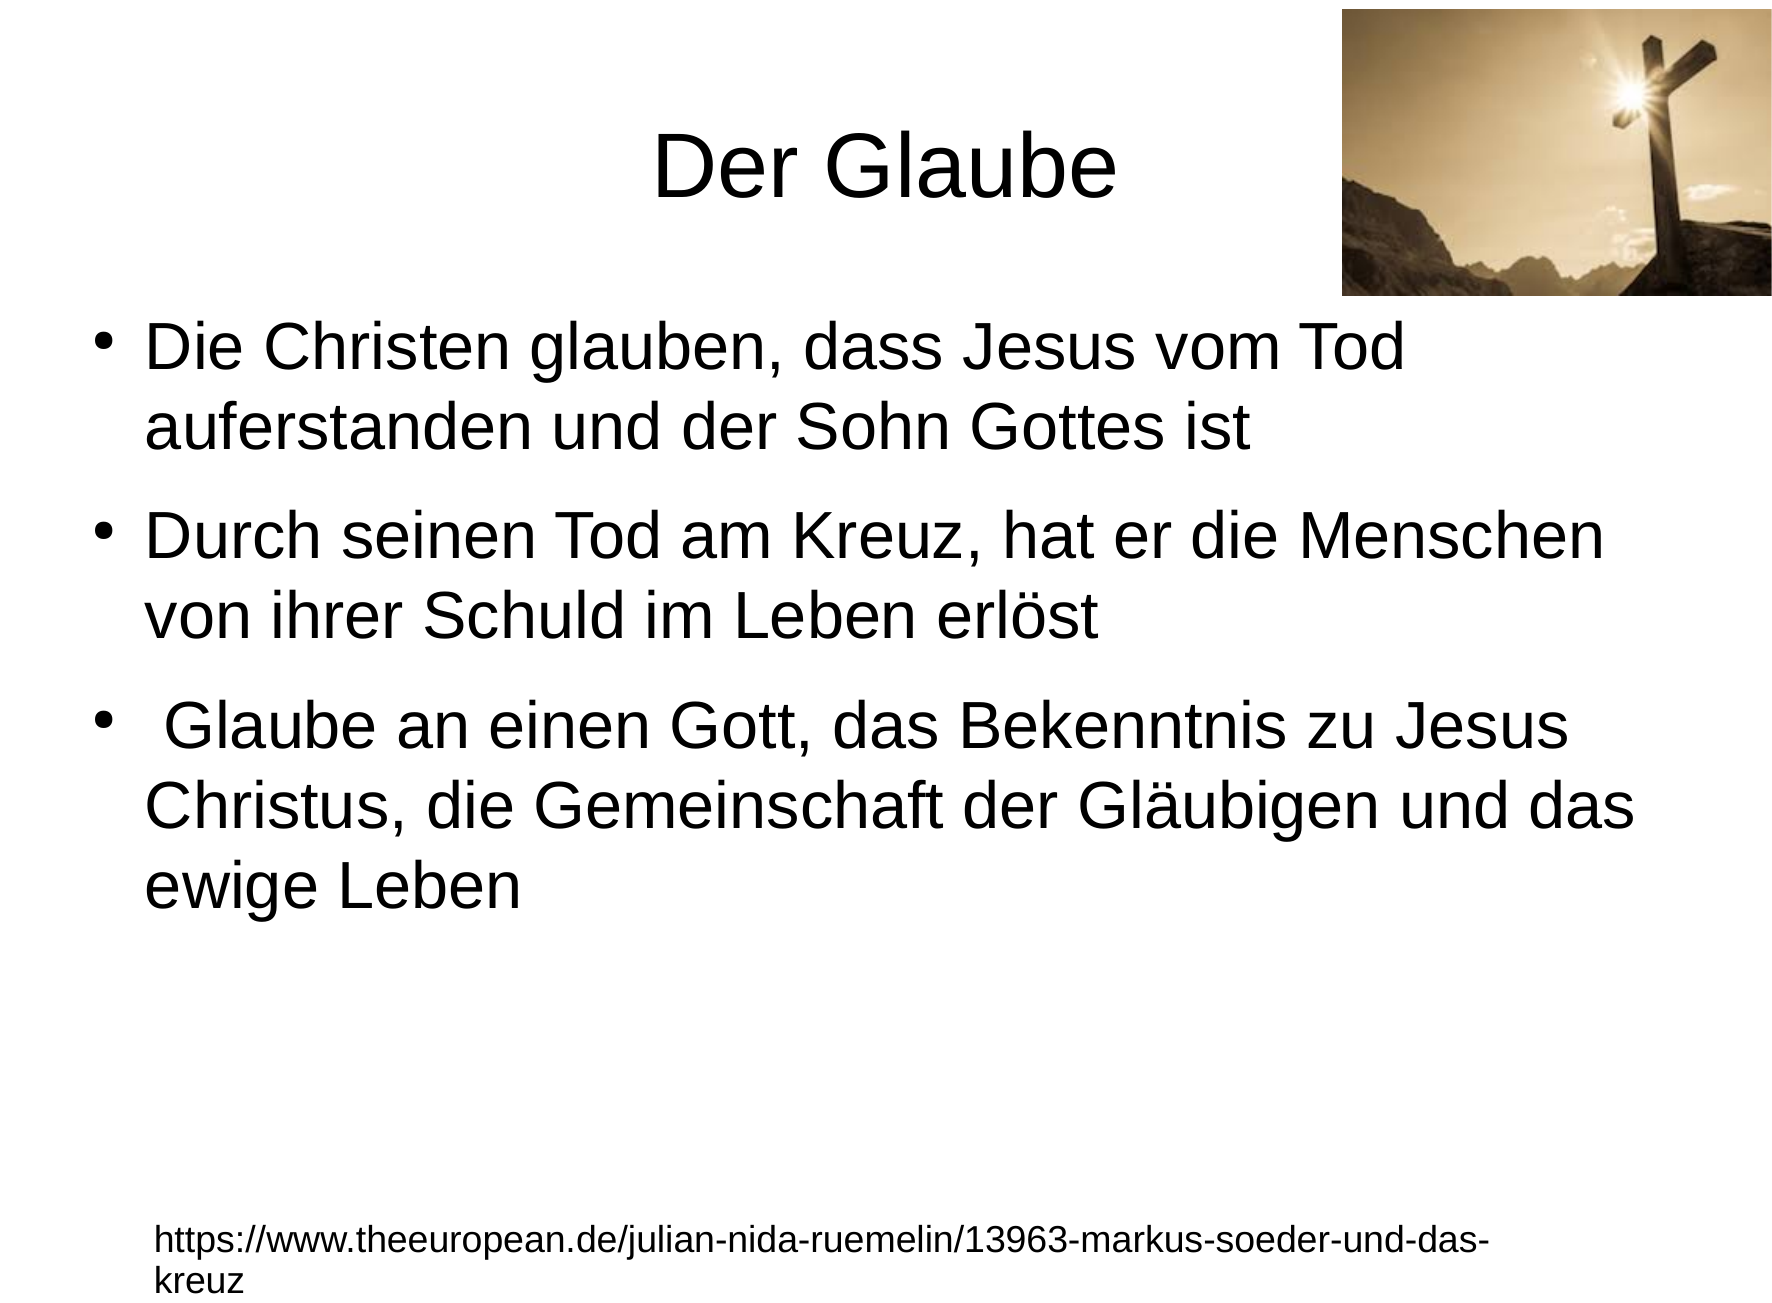

# Der Glaube
Die Christen glauben, dass Jesus vom Tod auferstanden und der Sohn Gottes ist
Durch seinen Tod am Kreuz, hat er die Menschen von ihrer Schuld im Leben erlöst
 Glaube an einen Gott, das Bekenntnis zu Jesus Christus, die Gemeinschaft der Gläubigen und das ewige Leben
https://www.theeuropean.de/julian-nida-ruemelin/13963-markus-soeder-und-das-kreuz